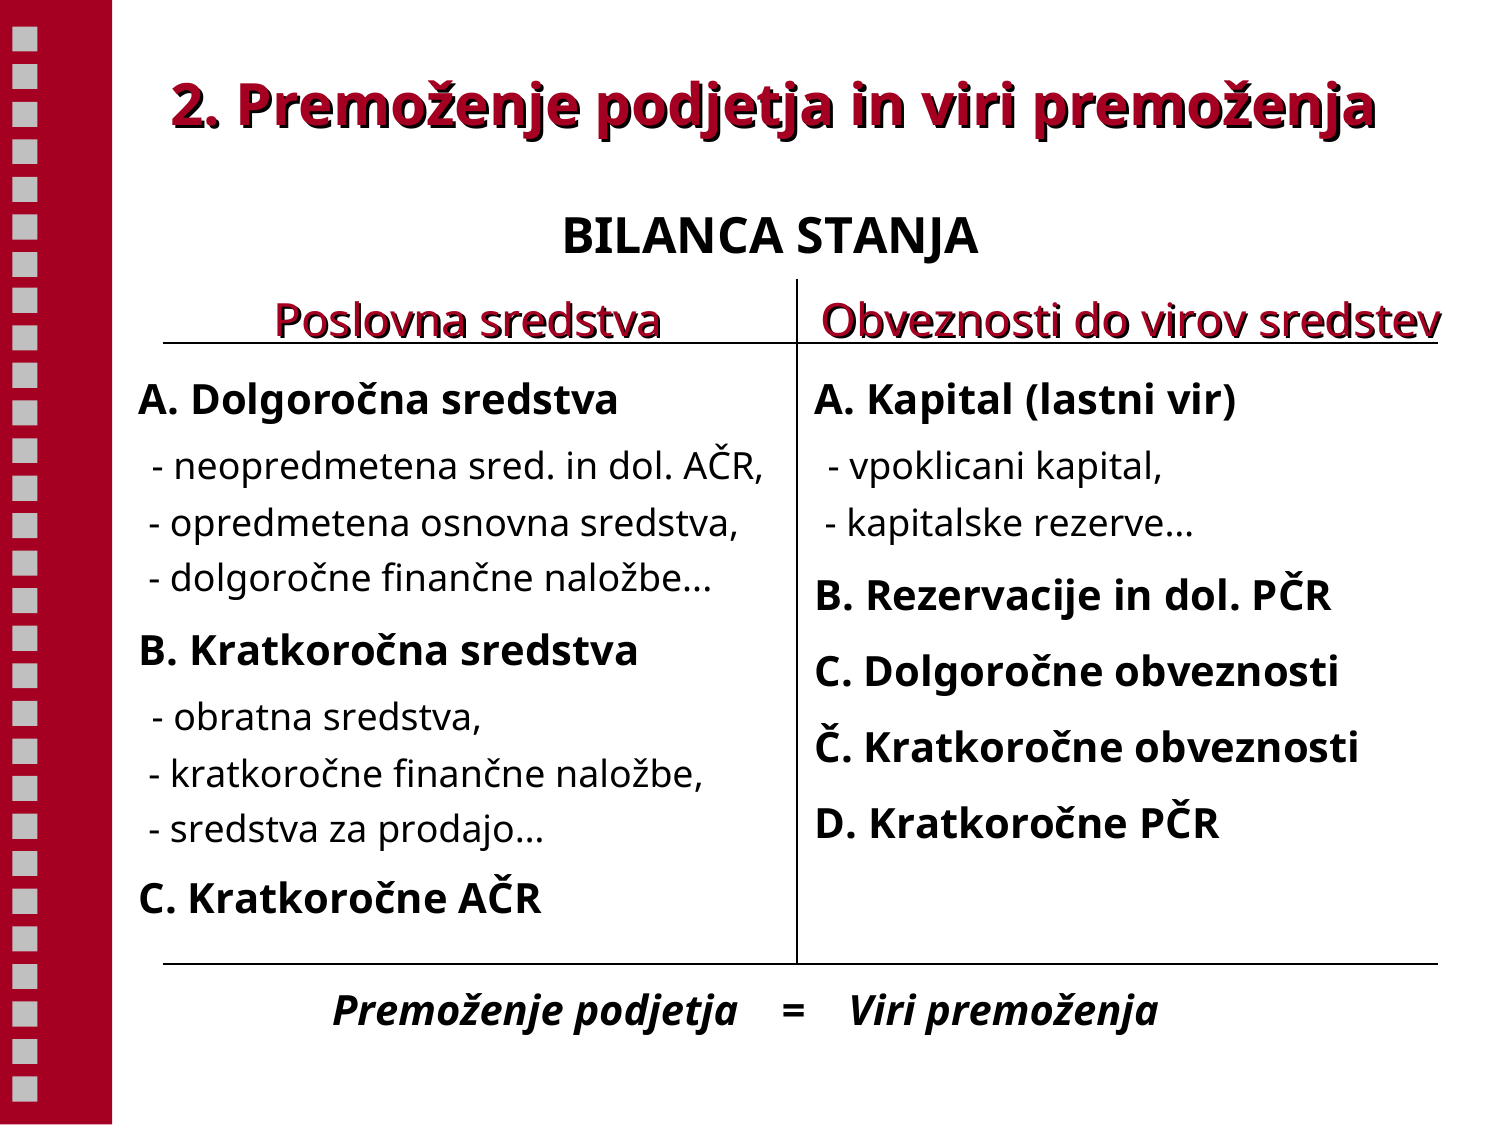

# 2. Premoženje podjetja in viri premoženja
 BILANCA STANJA
Poslovna sredstva
A. Dolgoročna sredstva
 - neopredmetena sred. in dol. AČR,
 - opredmetena osnovna sredstva,
 - dolgoročne finančne naložbe...
B. Kratkoročna sredstva
 - obratna sredstva,
 - kratkoročne finančne naložbe,
 - sredstva za prodajo…
C. Kratkoročne AČR
Obveznosti do virov sredstev
A. Kapital (lastni vir)
 - vpoklicani kapital,
 - kapitalske rezerve…
B. Rezervacije in dol. PČR
C. Dolgoročne obveznosti
Č. Kratkoročne obveznosti
D. Kratkoročne PČR
Premoženje podjetja = Viri premoženja